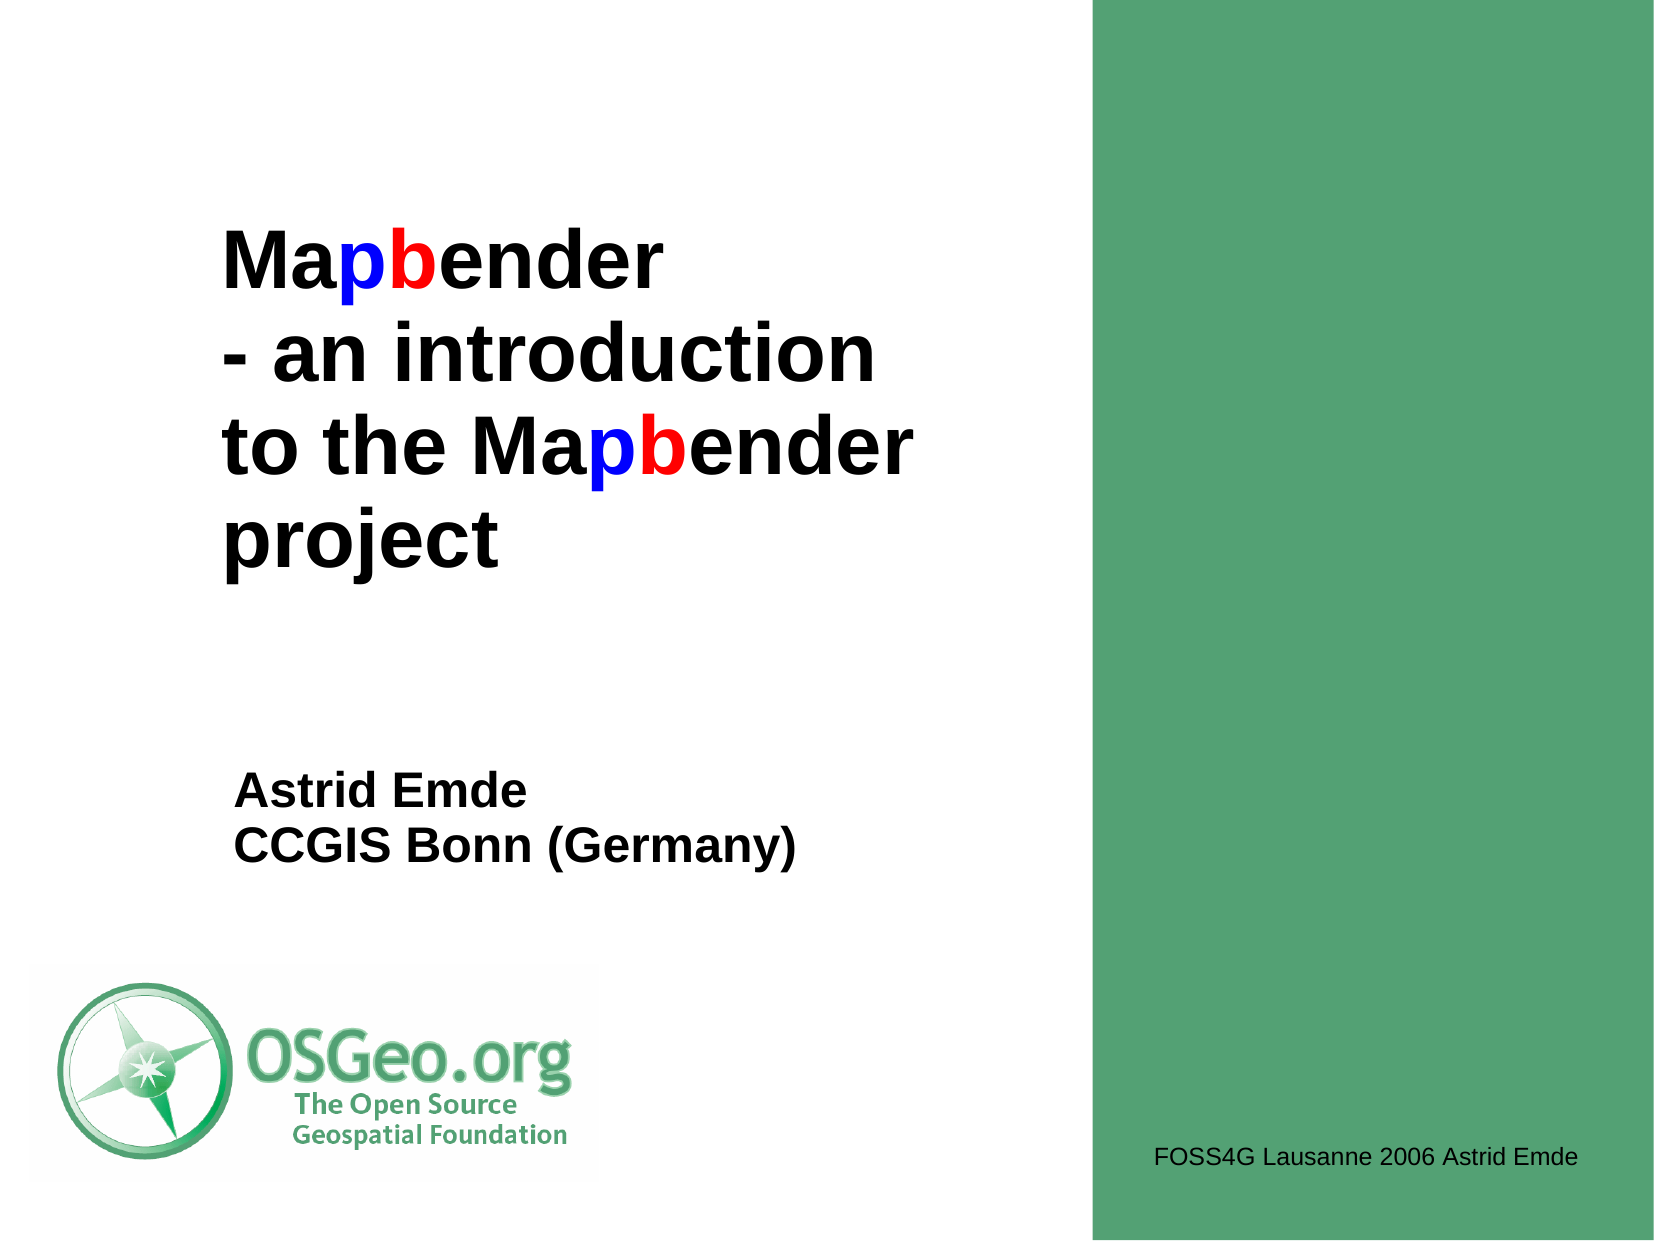

Mapbender
- an introduction to the Mapbender project
Astrid Emde
CCGIS Bonn (Germany)
FOSS4G Lausanne 2006 Astrid Emde